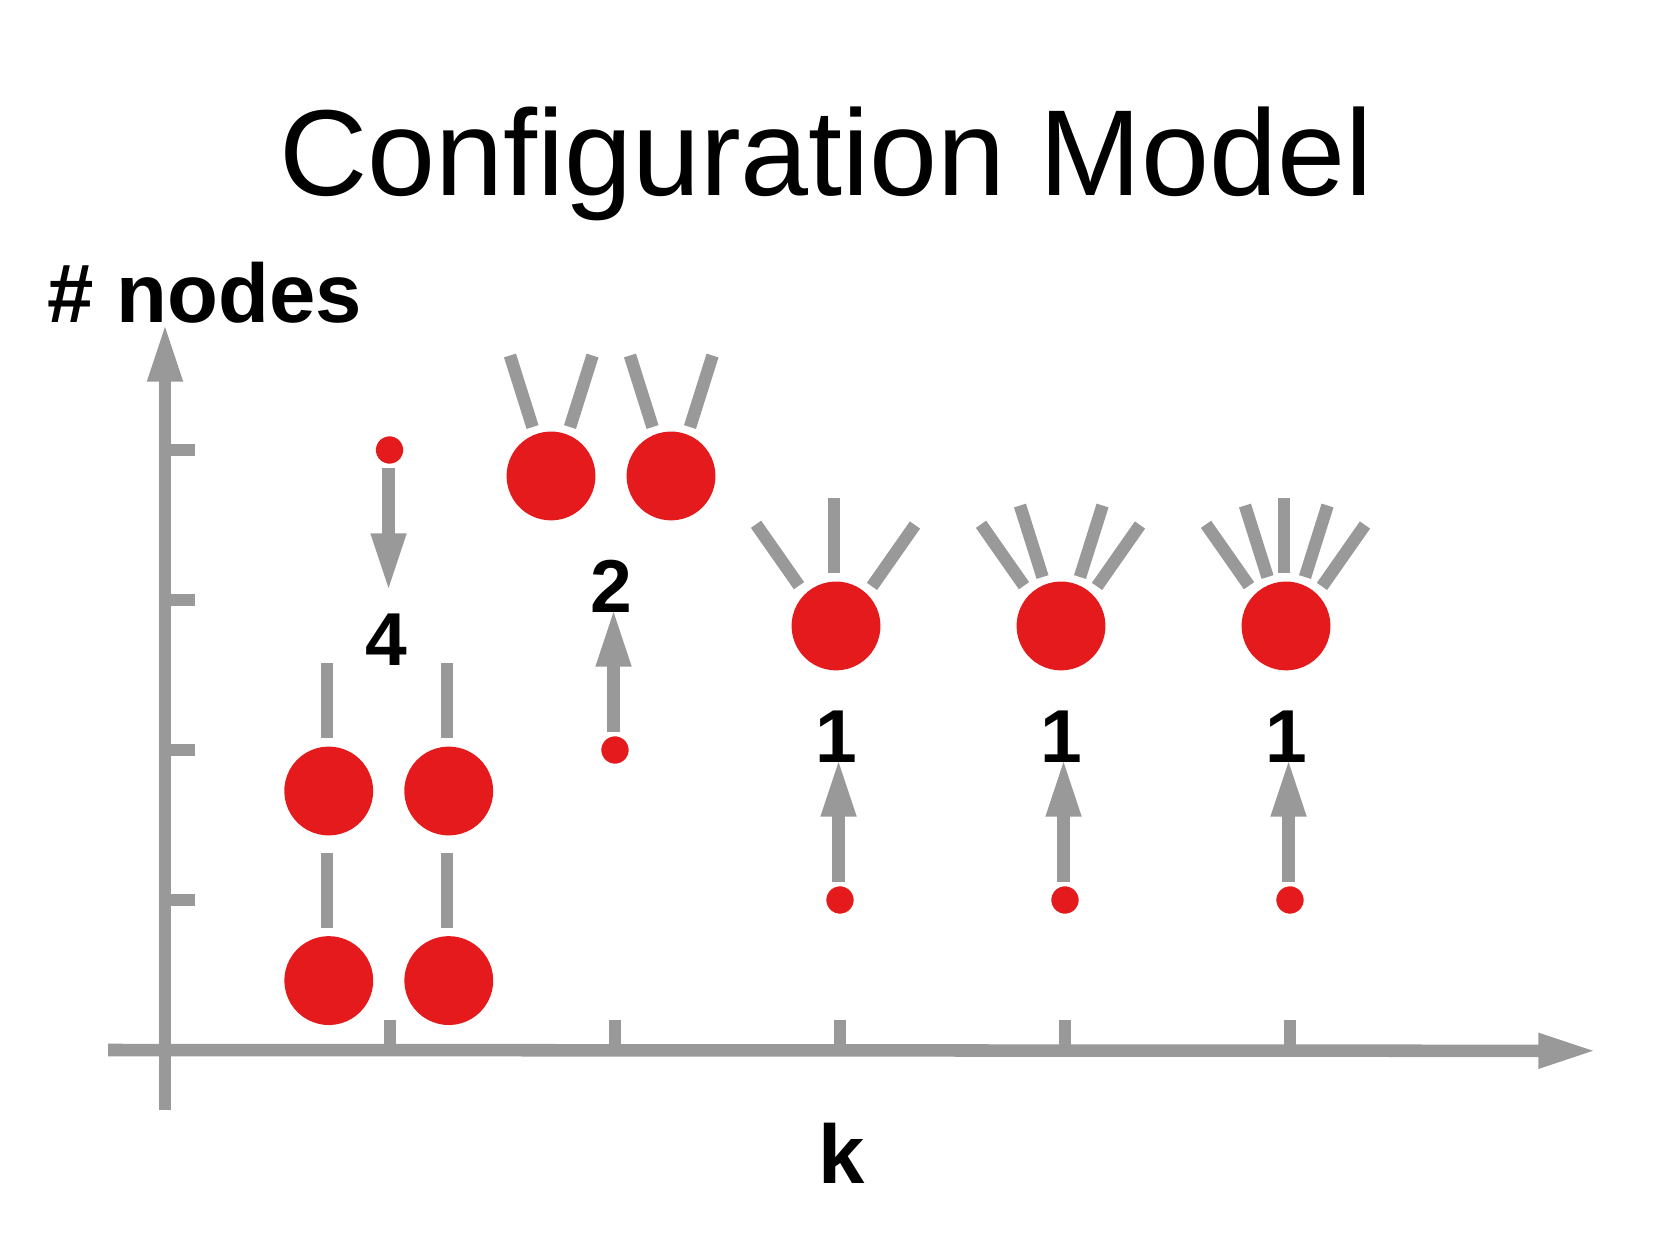

# Configuration Model
# nodes
k
4
2
1
1
1